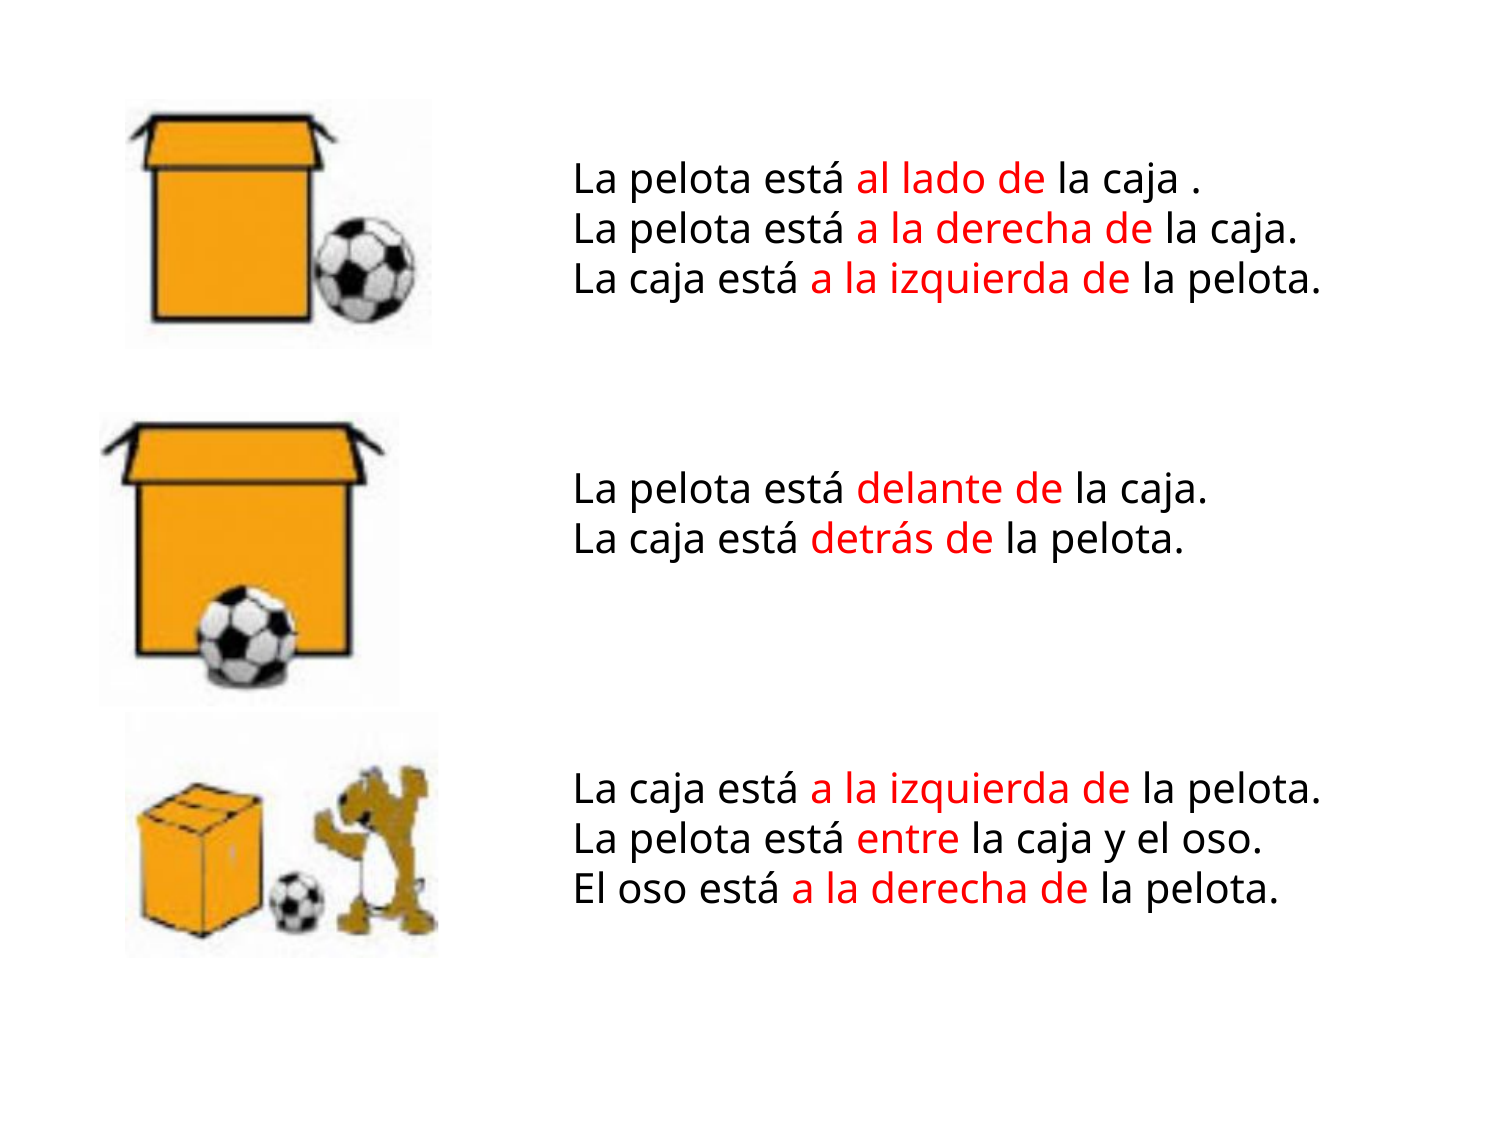

La pelota está al lado de la caja .
La pelota está a la derecha de la caja.
La caja está a la izquierda de la pelota.
La pelota está delante de la caja.
La caja está detrás de la pelota.
La caja está a la izquierda de la pelota.
La pelota está entre la caja y el oso.
El oso está a la derecha de la pelota.